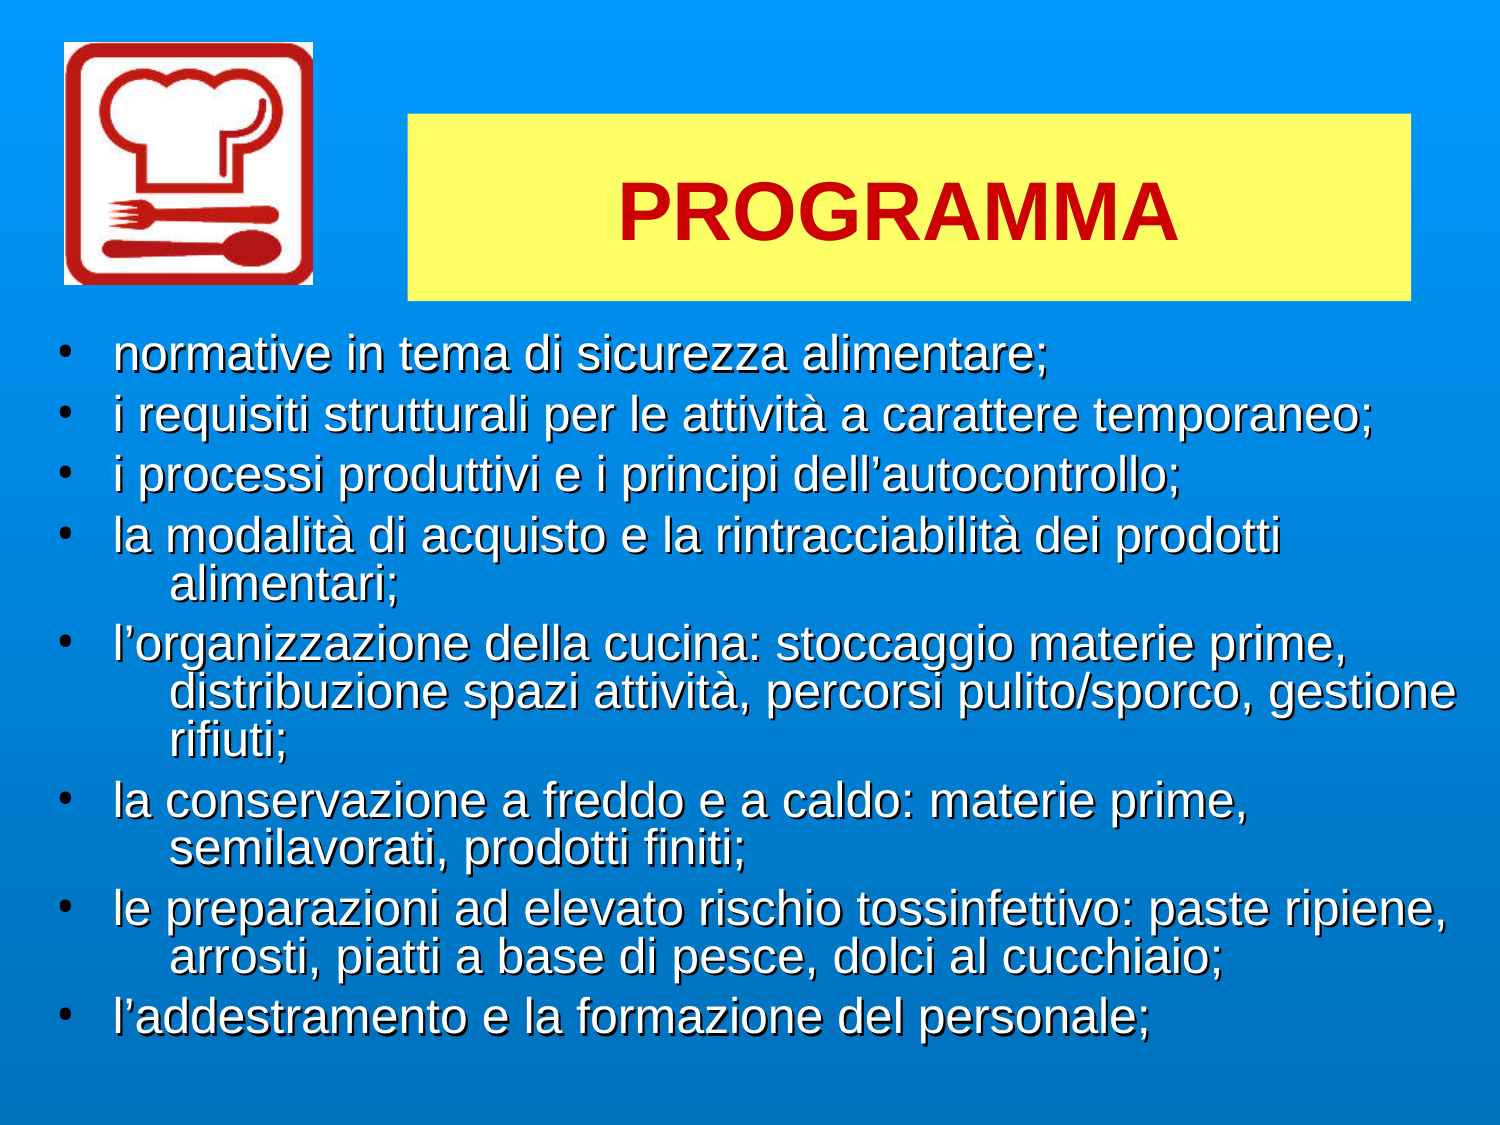

# PROGRAMMA
normative in tema di sicurezza alimentare;
i requisiti strutturali per le attività a carattere temporaneo;
i processi produttivi e i principi dell’autocontrollo;
la modalità di acquisto e la rintracciabilità dei prodotti alimentari;
l’organizzazione della cucina: stoccaggio materie prime, distribuzione spazi attività, percorsi pulito/sporco, gestione rifiuti;
la conservazione a freddo e a caldo: materie prime, semilavorati, prodotti finiti;
le preparazioni ad elevato rischio tossinfettivo: paste ripiene, arrosti, piatti a base di pesce, dolci al cucchiaio;
l’addestramento e la formazione del personale;